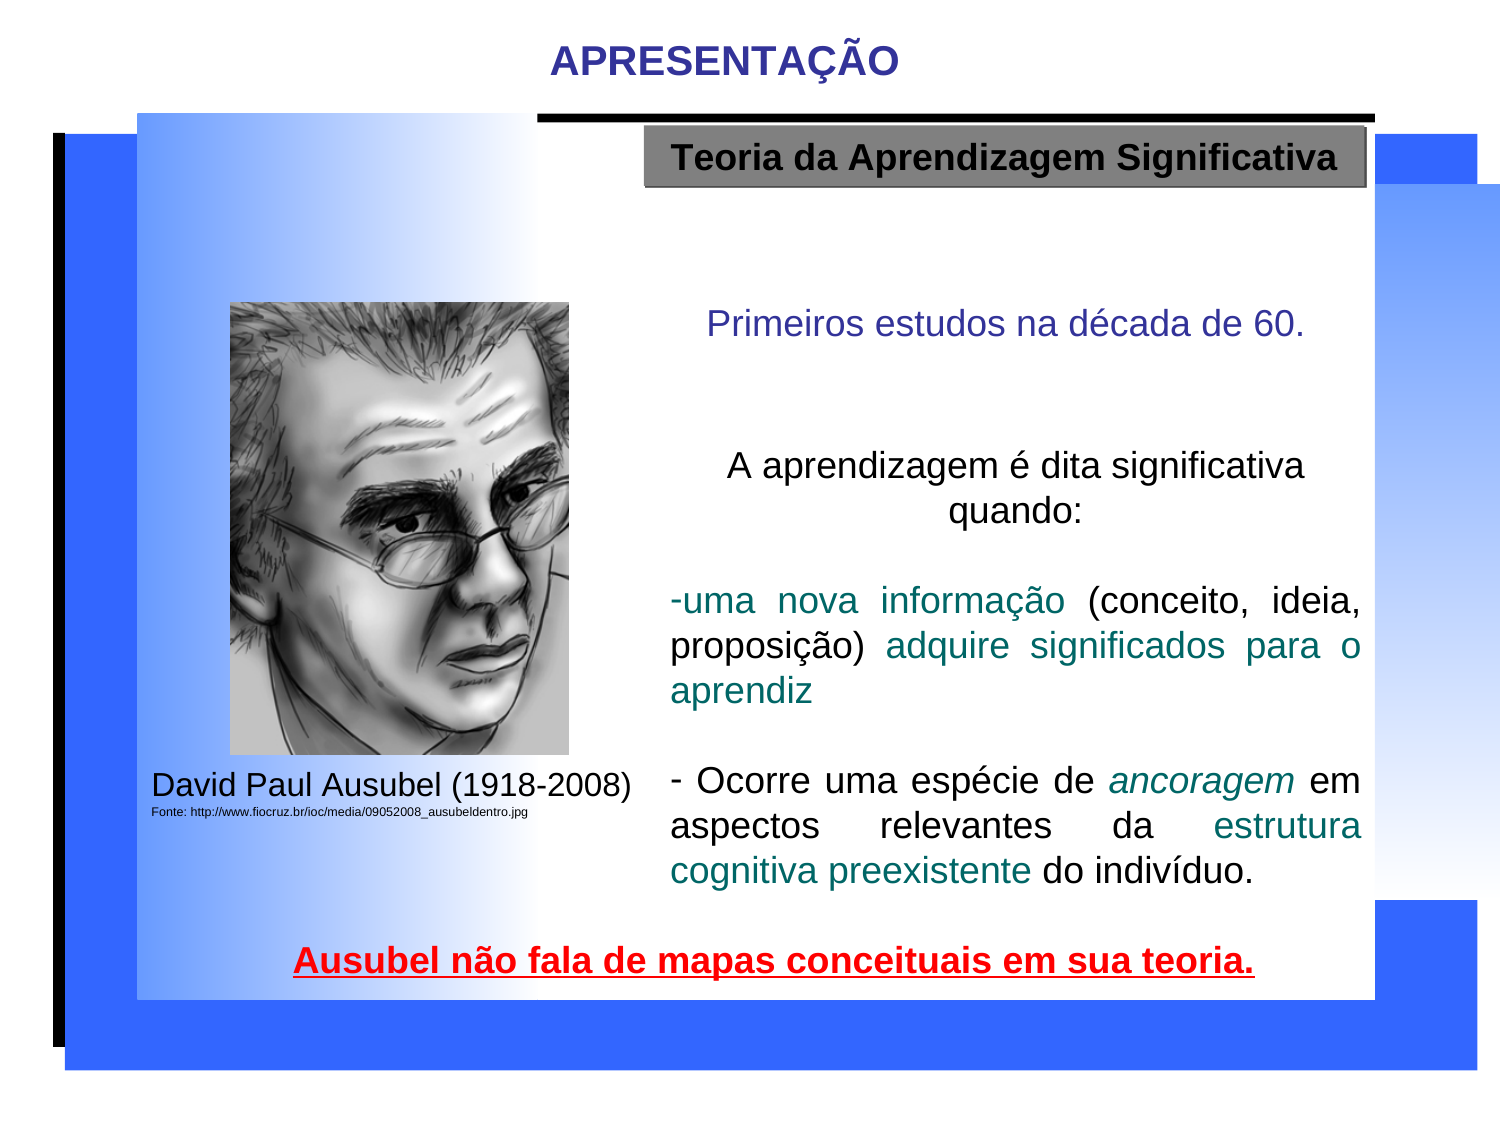

APRESENTAÇÃO
Teoria da Aprendizagem Significativa
Primeiros estudos na década de 60.
A aprendizagem é dita significativa quando:
uma nova informação (conceito, ideia, proposição) adquire significados para o aprendiz
 Ocorre uma espécie de ancoragem em aspectos relevantes da estrutura cognitiva preexistente do indivíduo.
David Paul Ausubel (1918-2008)
Fonte: http://www.fiocruz.br/ioc/media/09052008_ausubeldentro.jpg
Ausubel não fala de mapas conceituais em sua teoria.